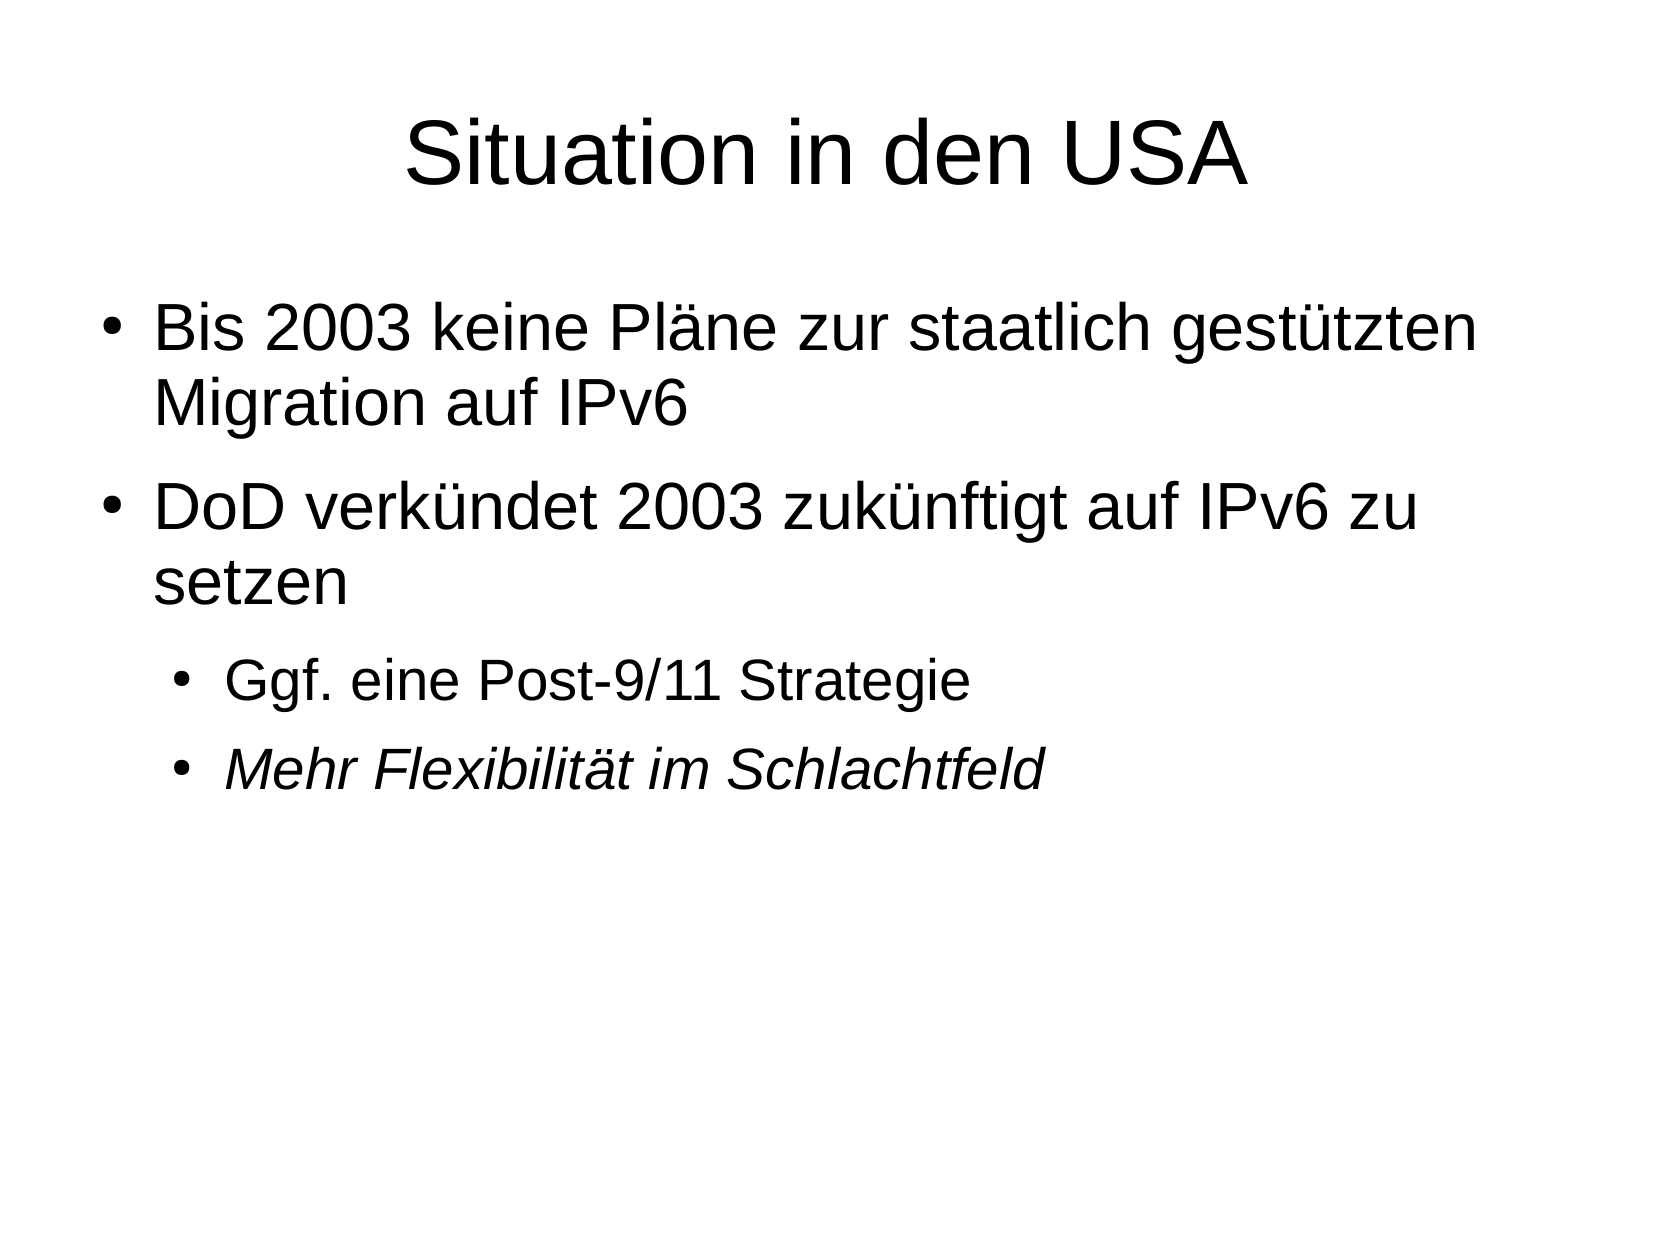

# Situation in den USA
Bis 2003 keine Pläne zur staatlich gestützten Migration auf IPv6
DoD verkündet 2003 zukünftigt auf IPv6 zu setzen
Ggf. eine Post-9/11 Strategie
Mehr Flexibilität im Schlachtfeld